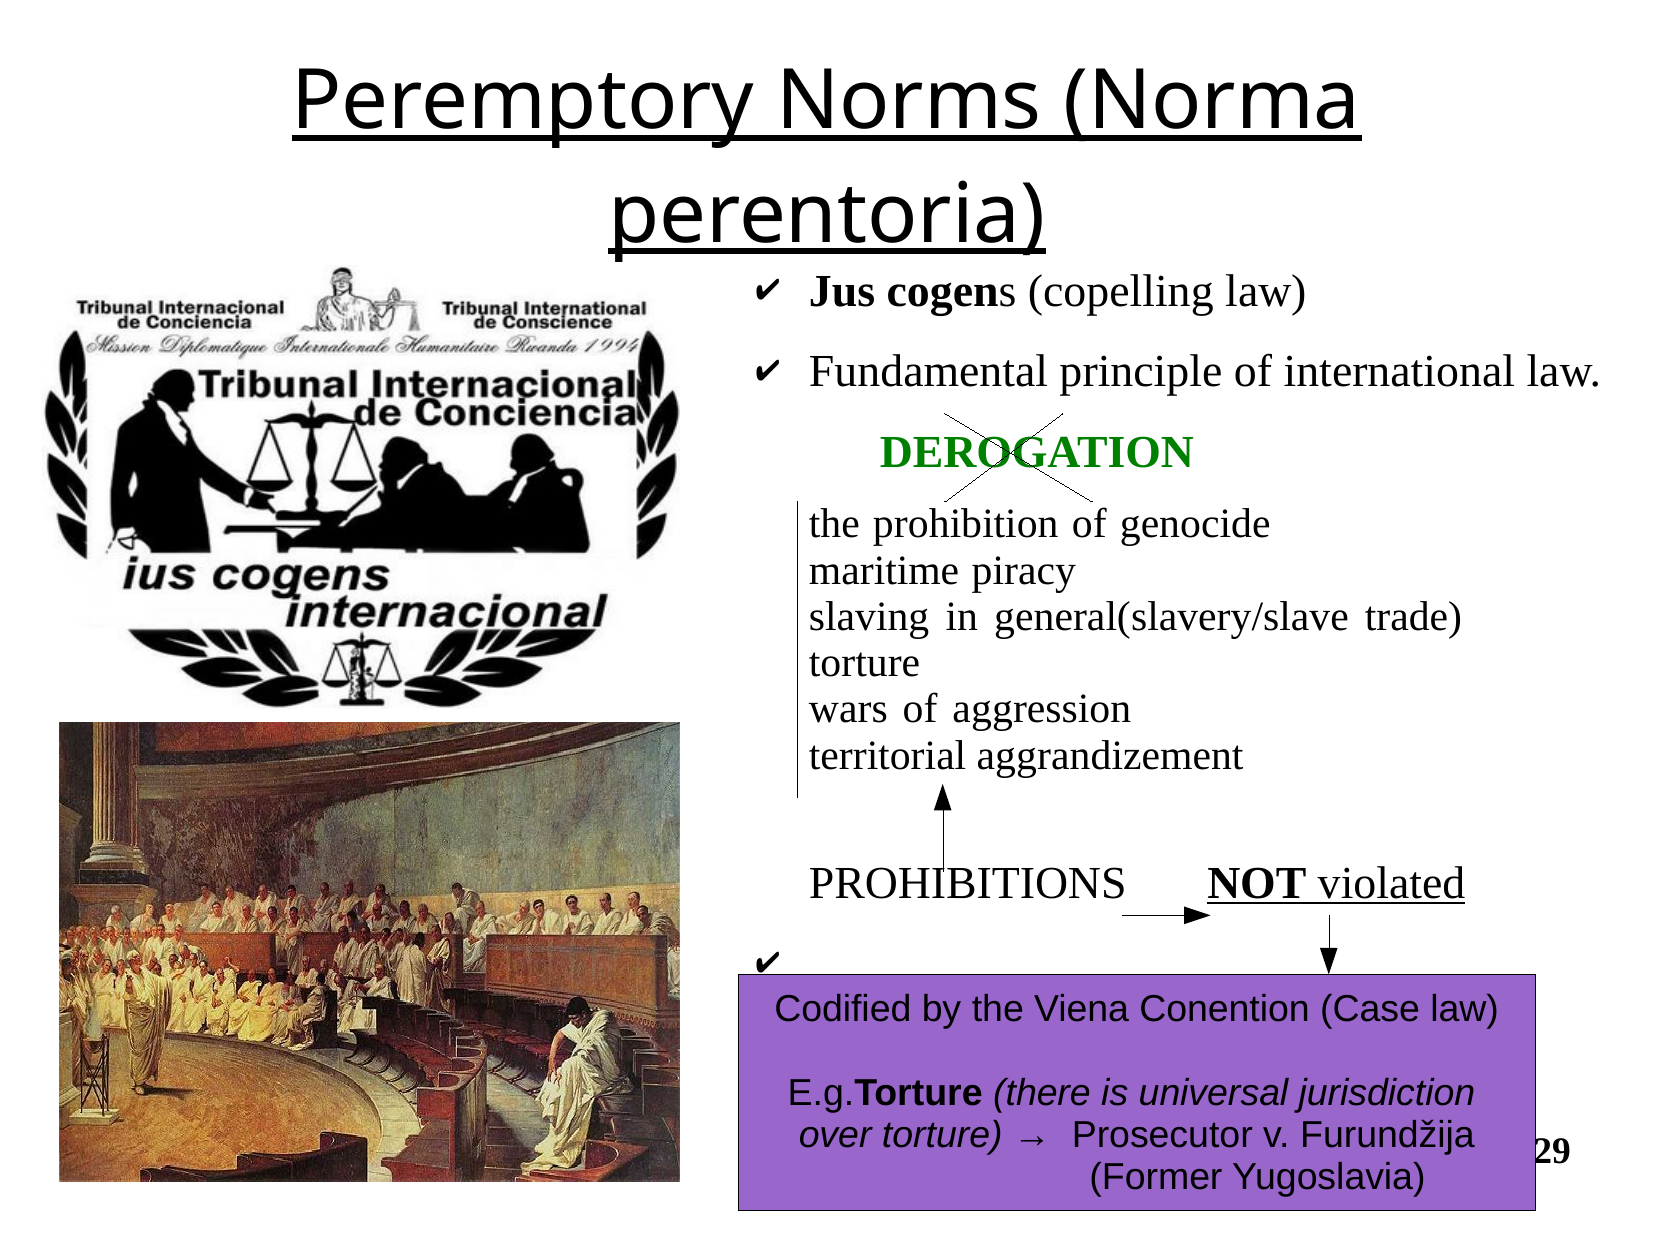

# Peremptory Norms (Norma perentoria)
Jus cogens (copelling law)
Fundamental principle of international law.
DEROGATION
the prohibition of genocide maritime piracy slaving in general(slavery/slave trade) torture wars of aggression territorial aggrandizement
 PROHIBITIONS NOT violated
Codified by the Viena Conention (Case law)
E.g.Torture (there is universal jurisdiction
over torture) → Prosecutor v. Furundžija
 (Former Yugoslavia)
29
NEOTRANS